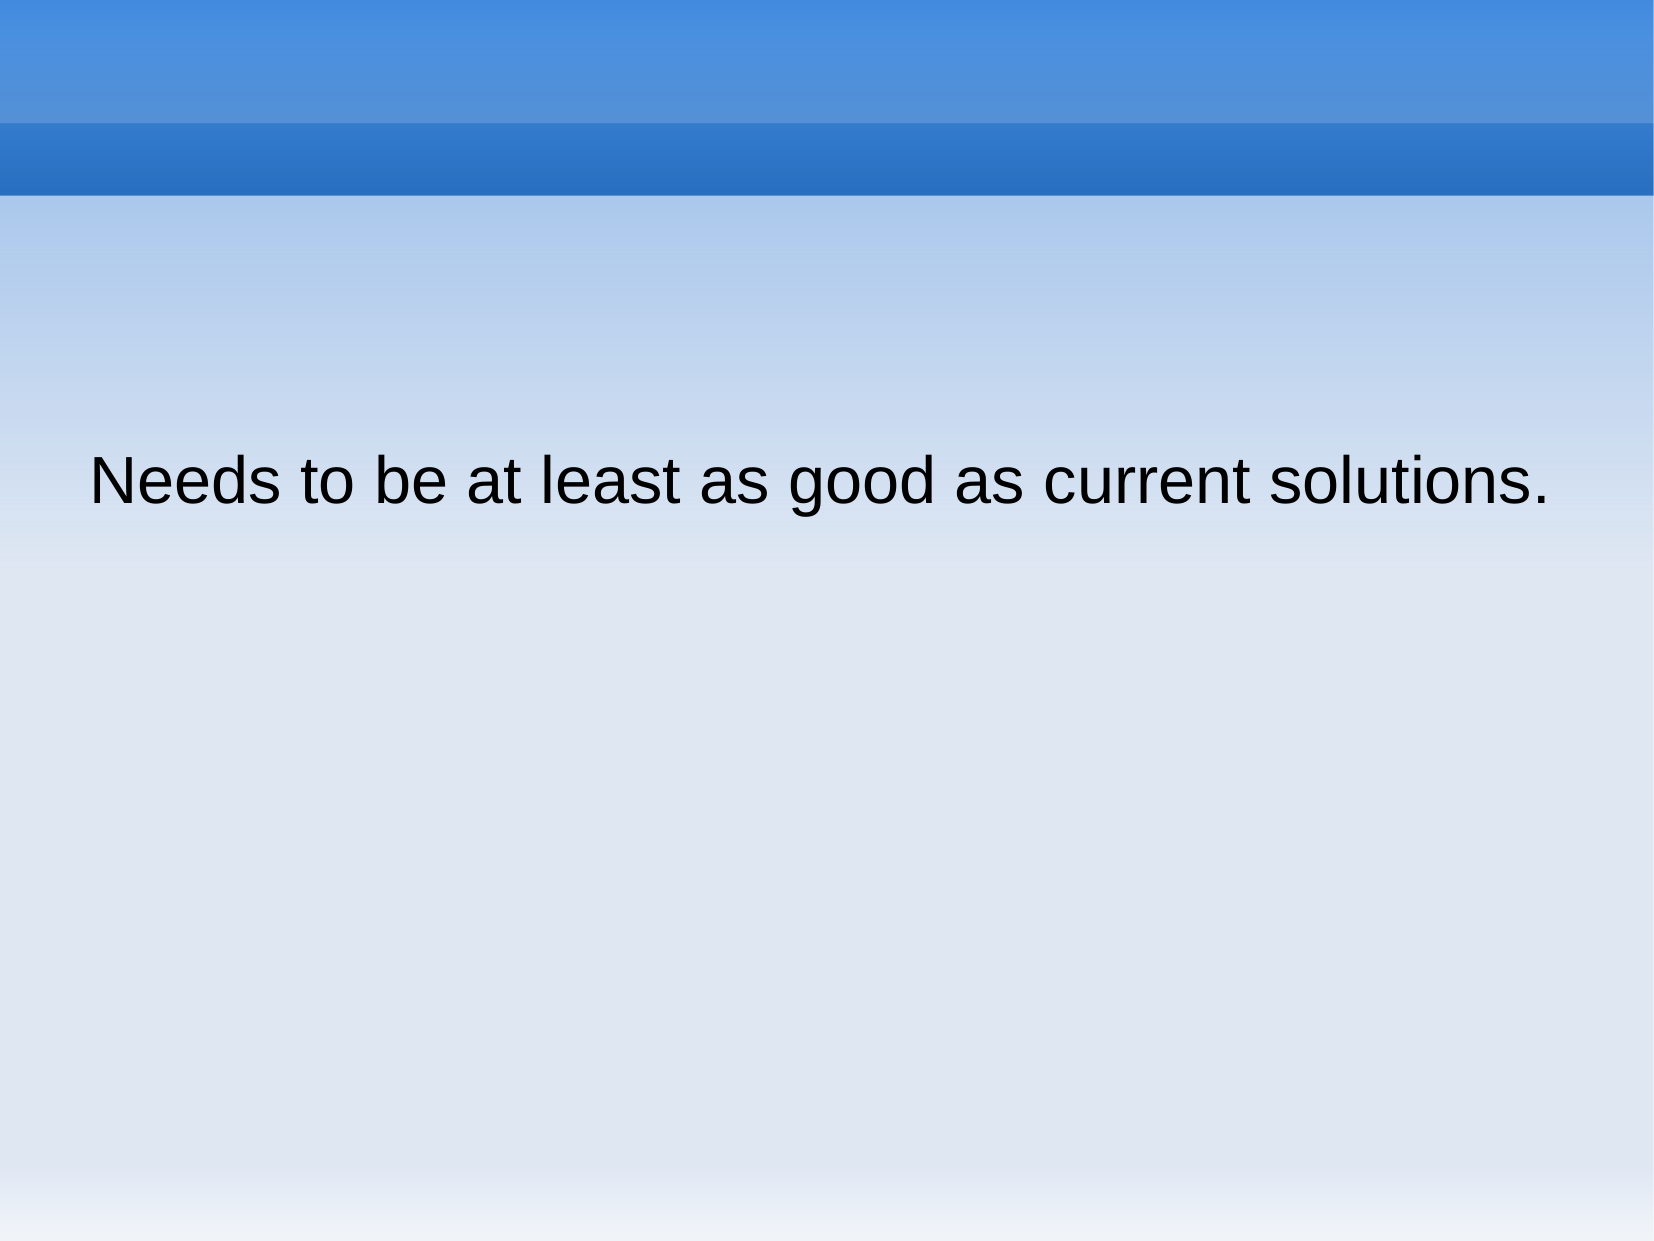

# Needs to be at least as good as current solutions.